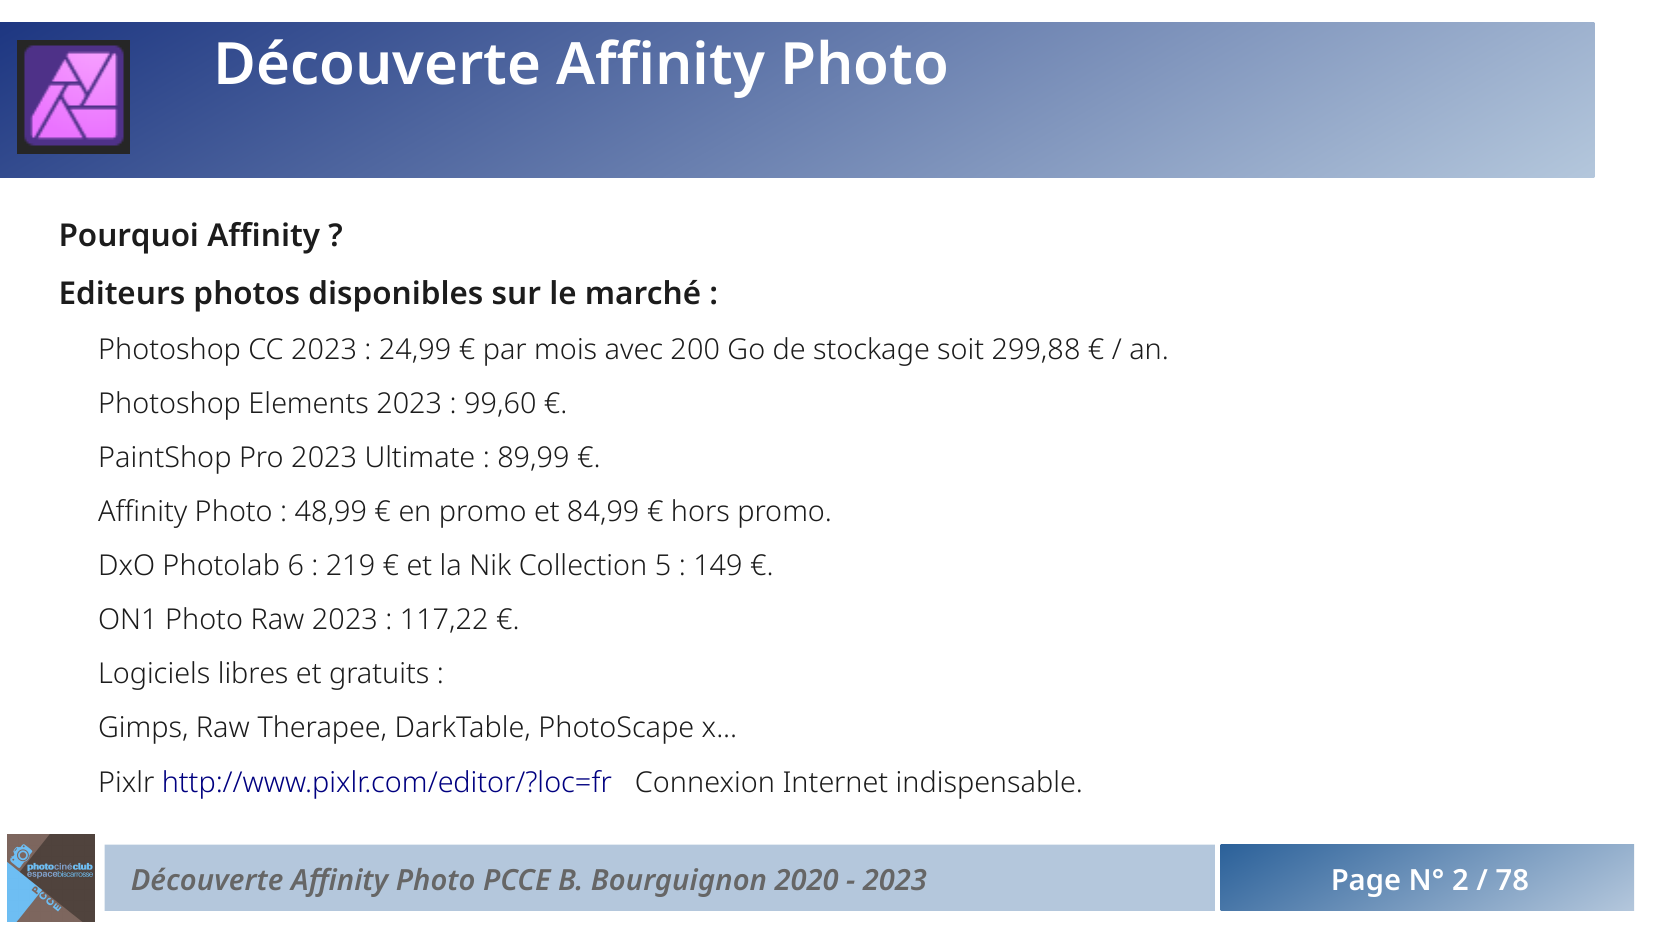

#
Pourquoi Affinity ?
Editeurs photos disponibles sur le marché :
Photoshop CC 2023 : 24,99 € par mois avec 200 Go de stockage soit 299,88 € / an.
Photoshop Elements 2023 : 99,60 €.
PaintShop Pro 2023 Ultimate : 89,99 €.
Affinity Photo : 48,99 € en promo et 84,99 € hors promo.
DxO Photolab 6 : 219 € et la Nik Collection 5 : 149 €.
ON1 Photo Raw 2023 : 117,22 €.
Logiciels libres et gratuits :
Gimps, Raw Therapee, DarkTable, PhotoScape x...
Pixlr http://www.pixlr.com/editor/?loc=fr Connexion Internet indispensable.